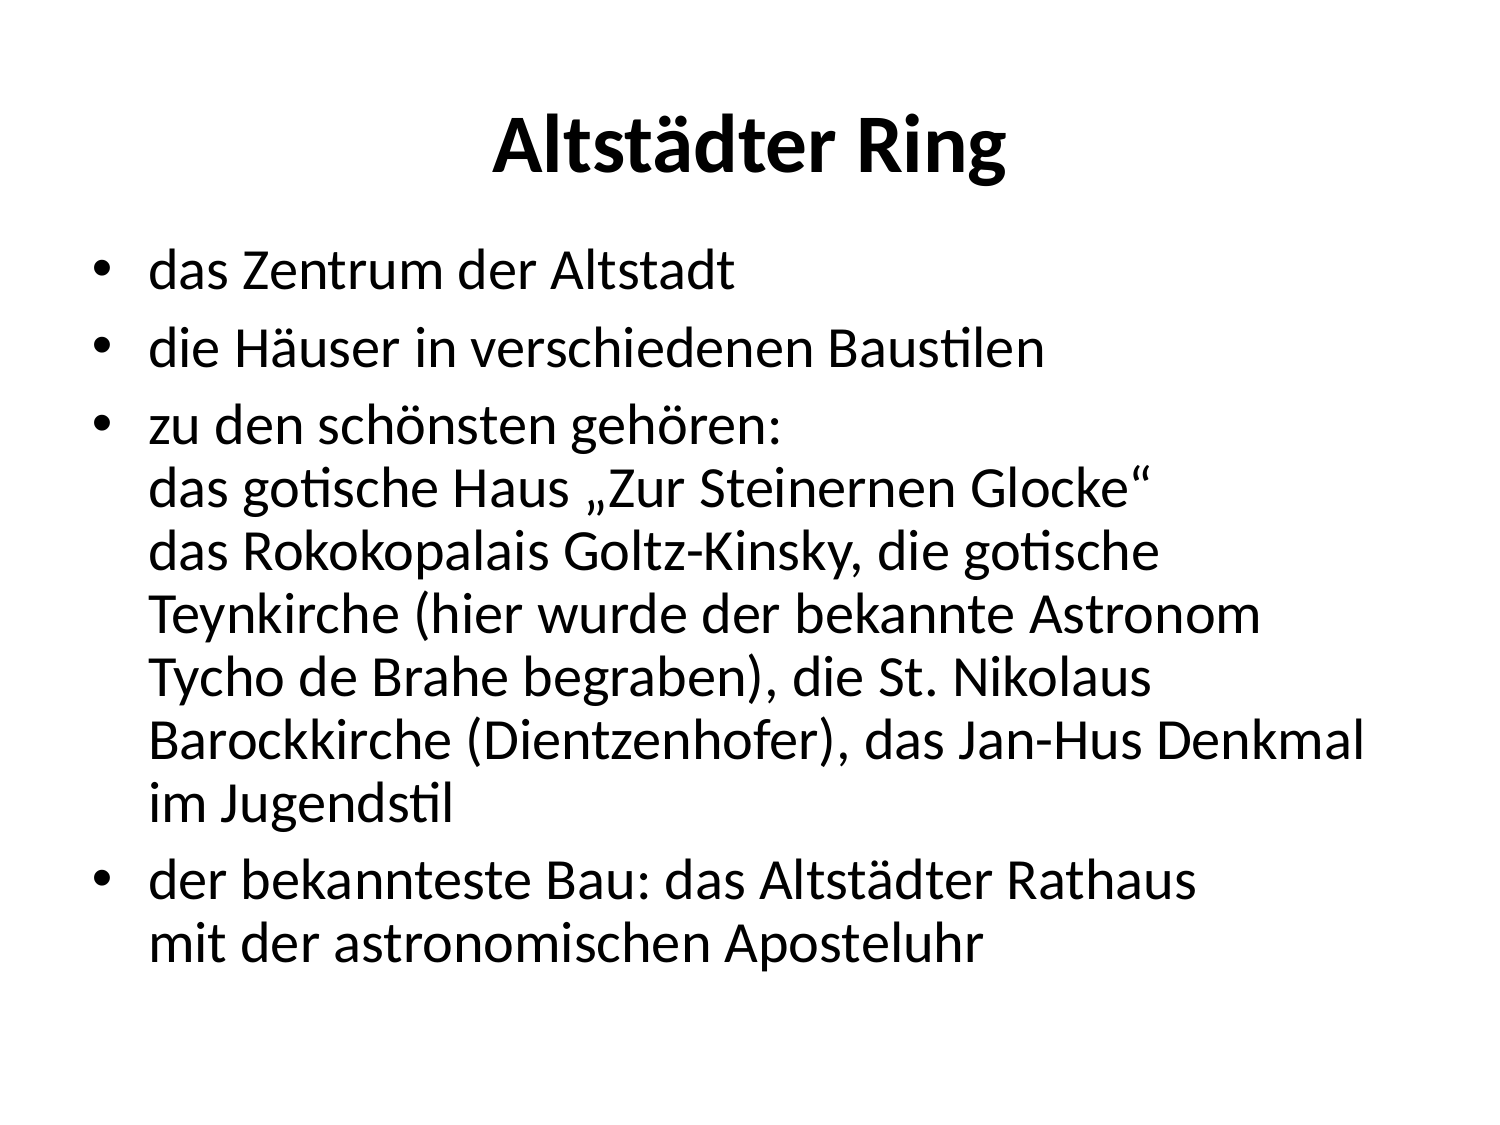

# Altstädter Ring
das Zentrum der Altstadt
die Häuser in verschiedenen Baustilen
zu den schönsten gehören:
das gotische Haus „Zur Steinernen Glocke“
das Rokokopalais Goltz-Kinsky, die gotische Teynkirche (hier wurde der bekannte Astronom Tycho de Brahe begraben), die St. Nikolaus Barockkirche (Dientzenhofer), das Jan-Hus Denkmal im Jugendstil
der bekannteste Bau: das Altstädter Rathaus
mit der astronomischen Aposteluhr